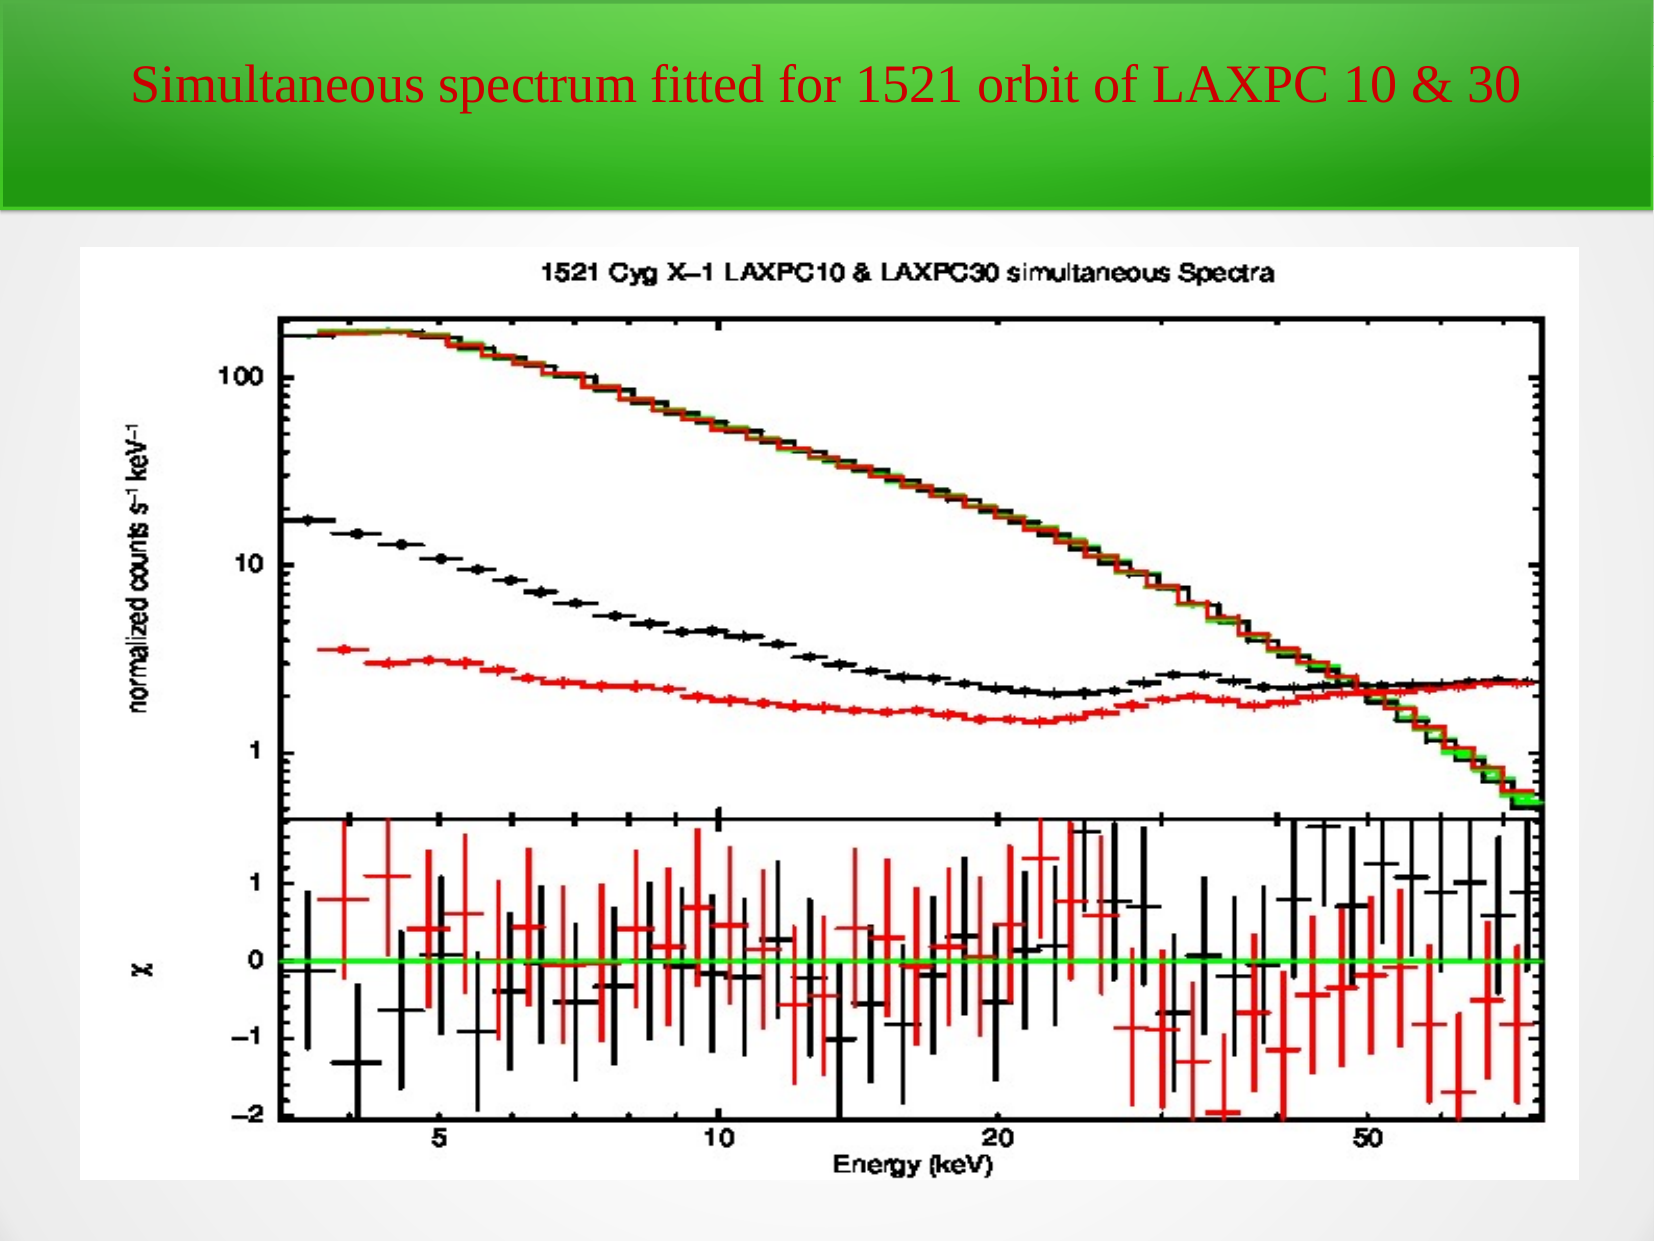

# Simultaneous spectrum fitted for 1521 orbit of LAXPC 10 & 30